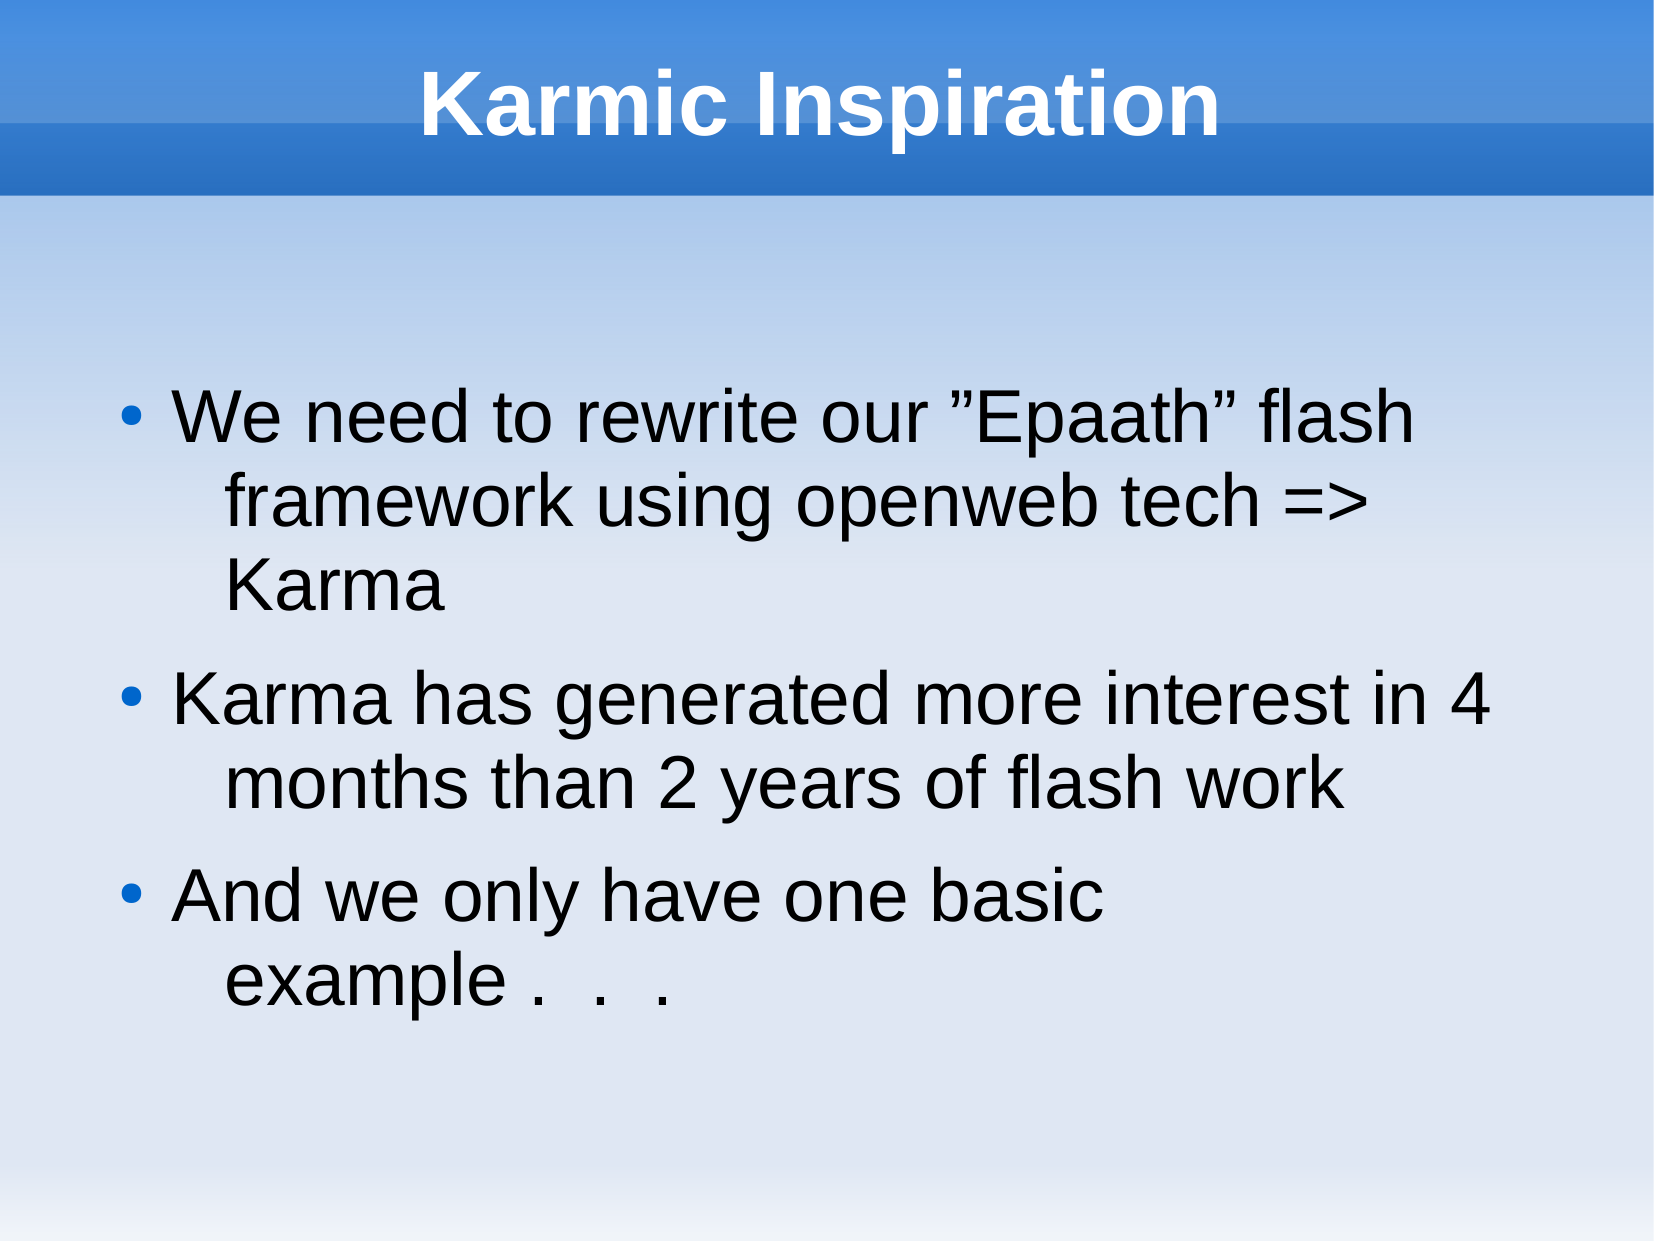

# Karmic Inspiration
We need to rewrite our ”Epaath” flash framework using openweb tech => Karma
Karma has generated more interest in 4 months than 2 years of flash work
And we only have one basic example . . .